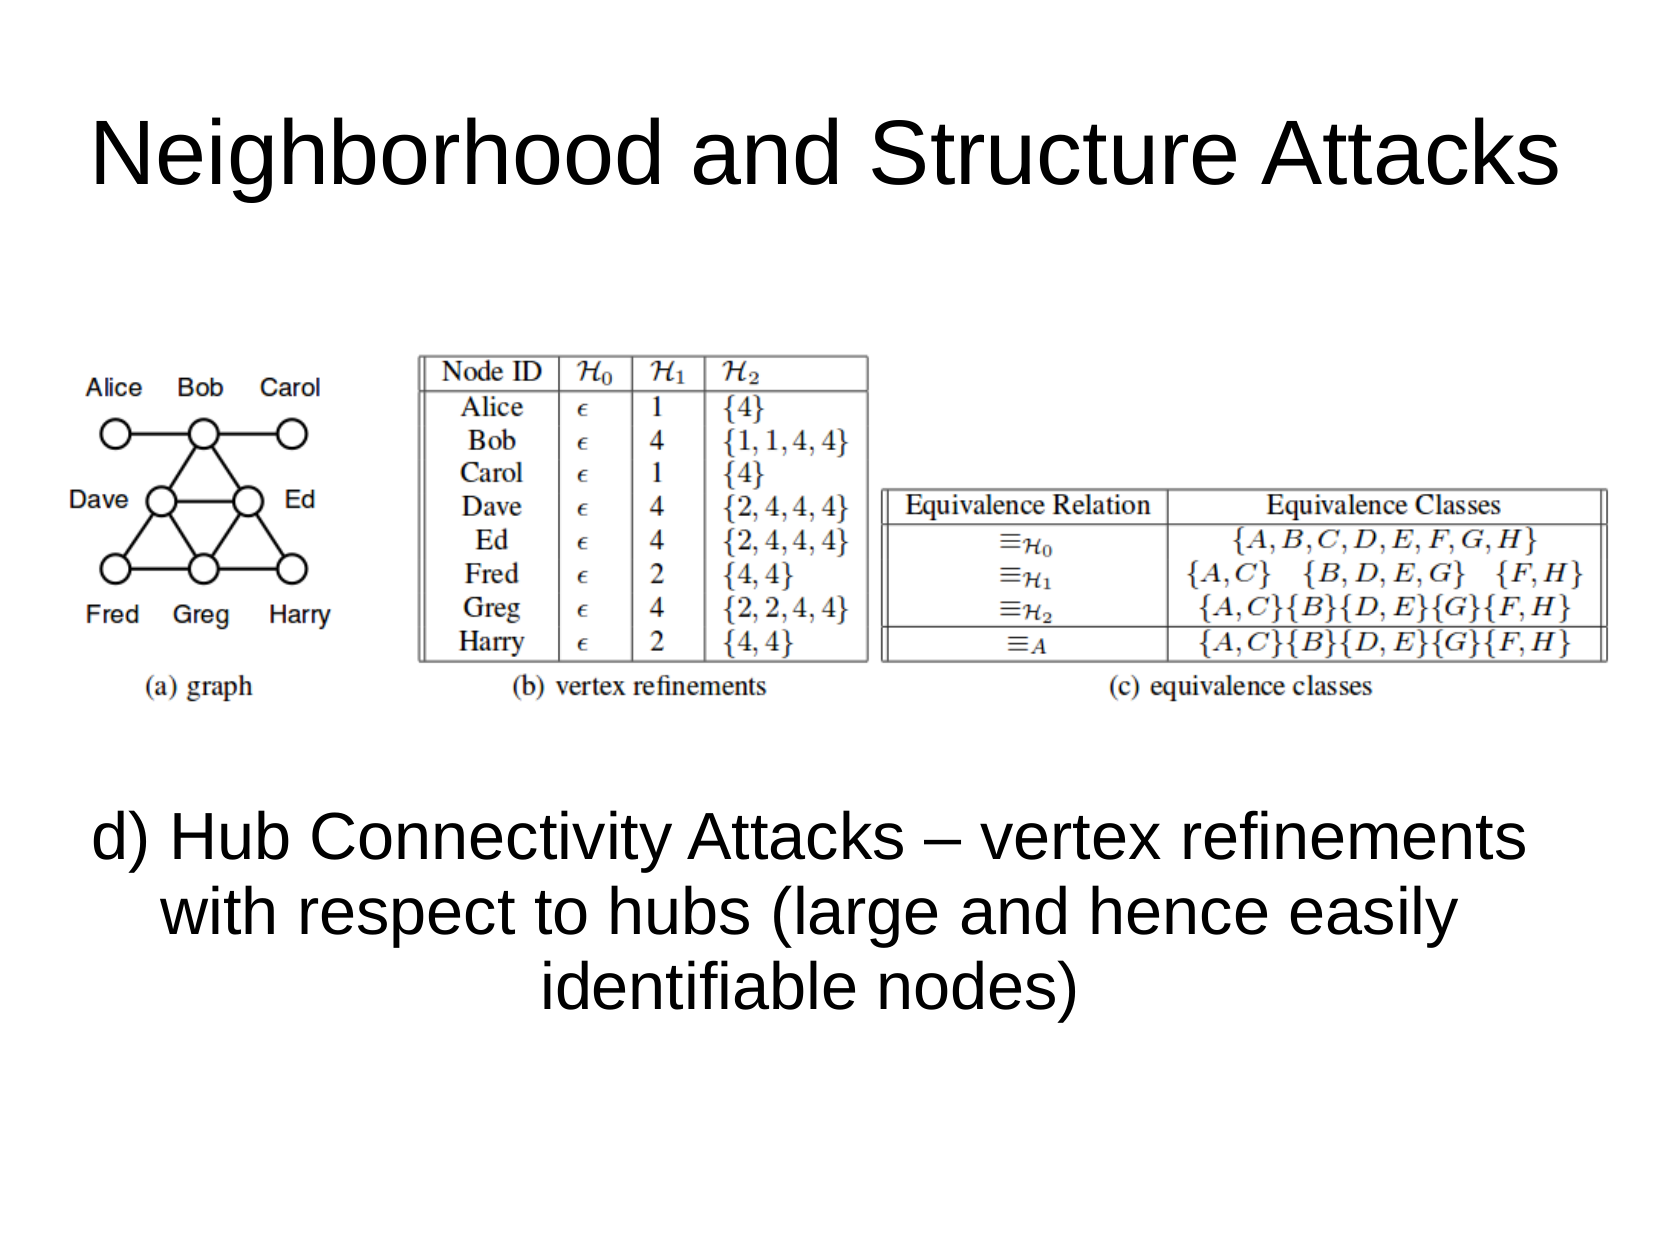

# Neighborhood and Structure Attacks
d) Hub Connectivity Attacks – vertex refinements with respect to hubs (large and hence easily identifiable nodes)